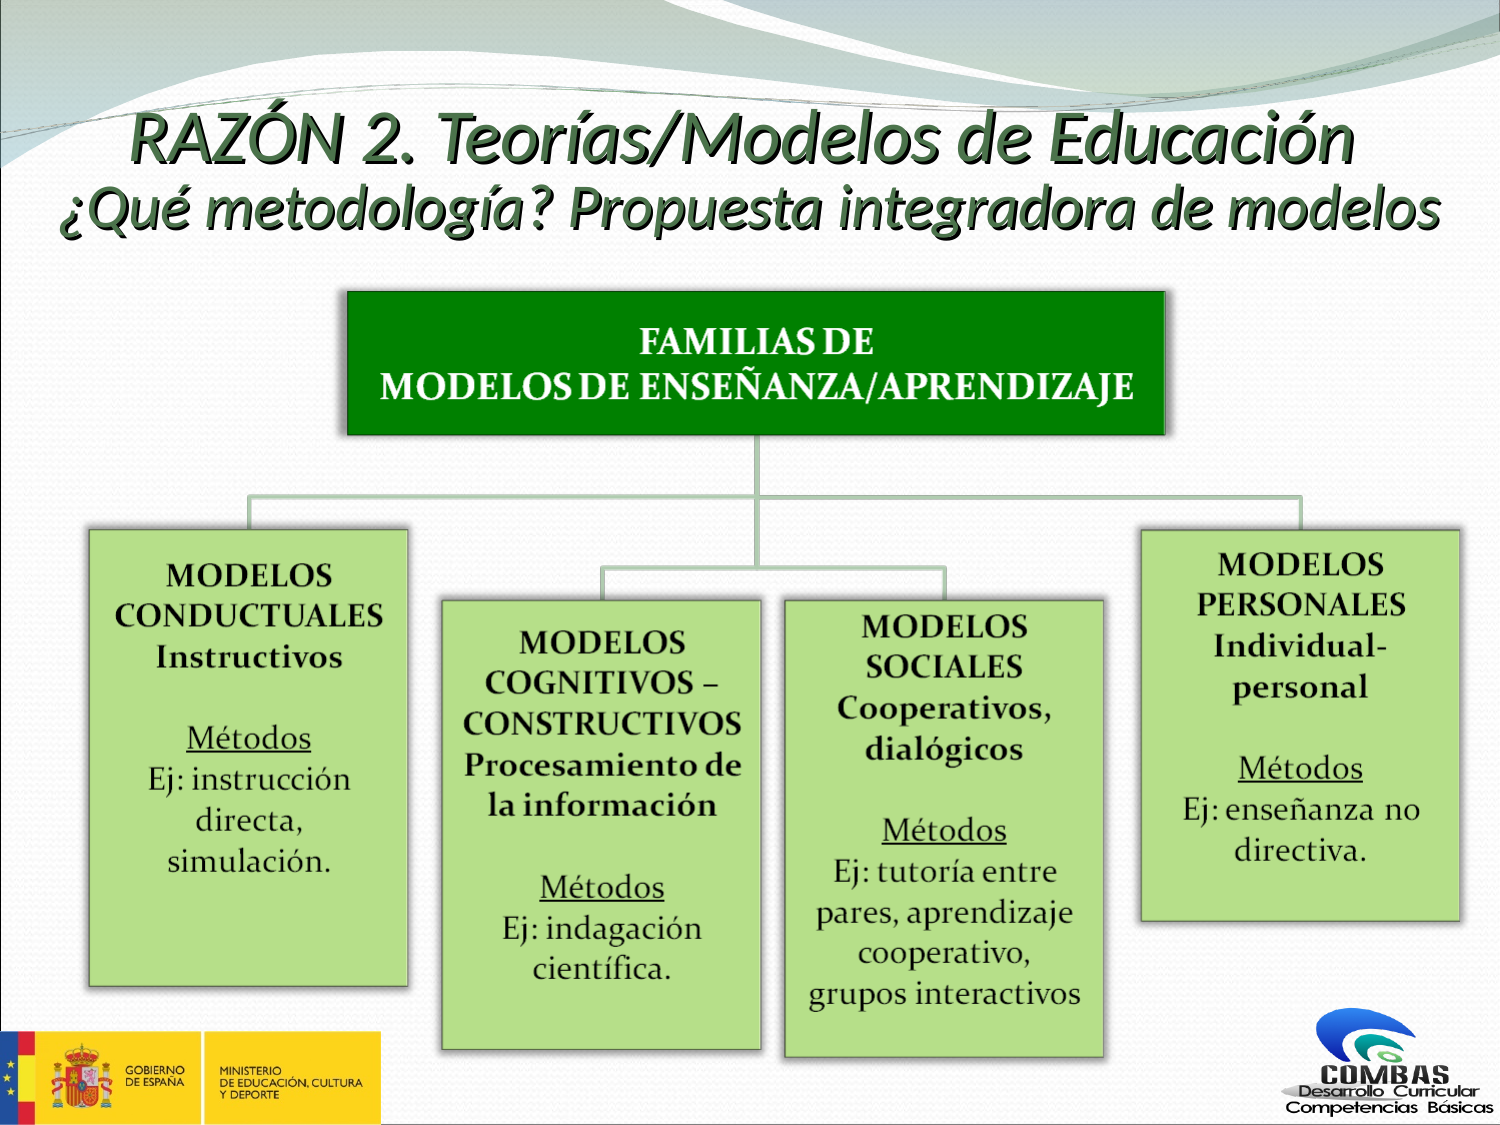

# RAZÓN 2. Teorías/Modelos de Educación ¿Qué metodología? Propuesta integradora de modelos